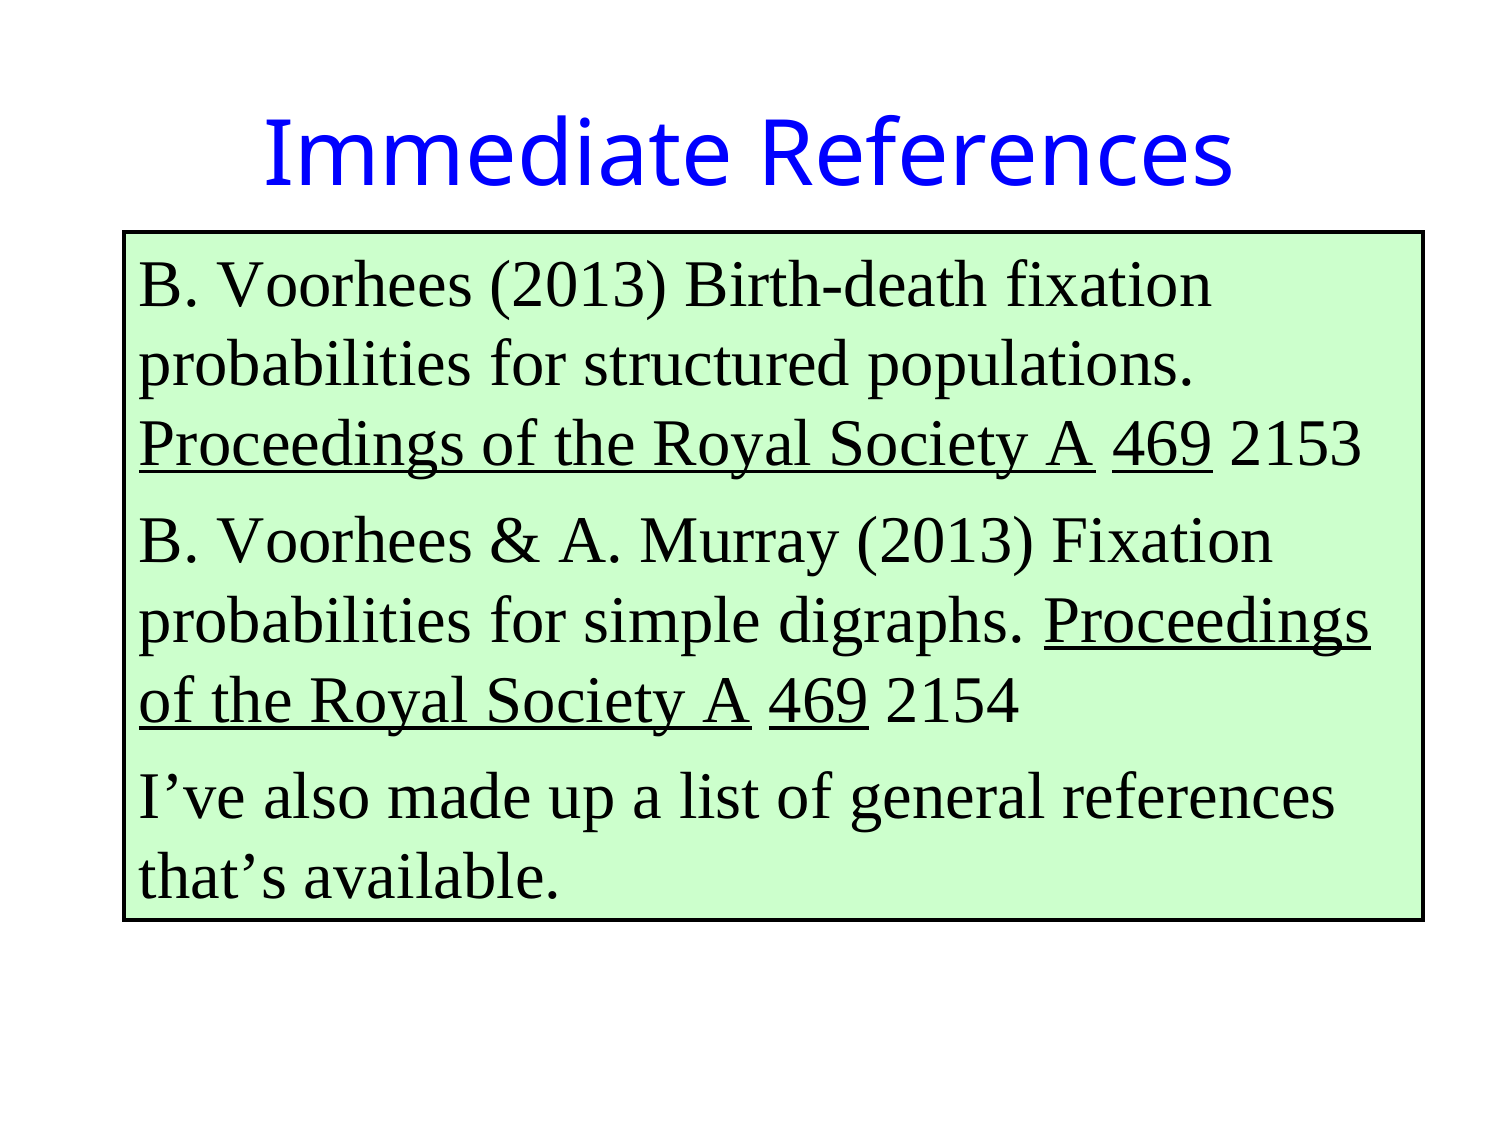

# Immediate References
B. Voorhees (2013) Birth-death fixation probabilities for structured populations. Proceedings of the Royal Society A 469 2153
B. Voorhees & A. Murray (2013) Fixation probabilities for simple digraphs. Proceedings of the Royal Society A 469 2154
I’ve also made up a list of general references that’s available.